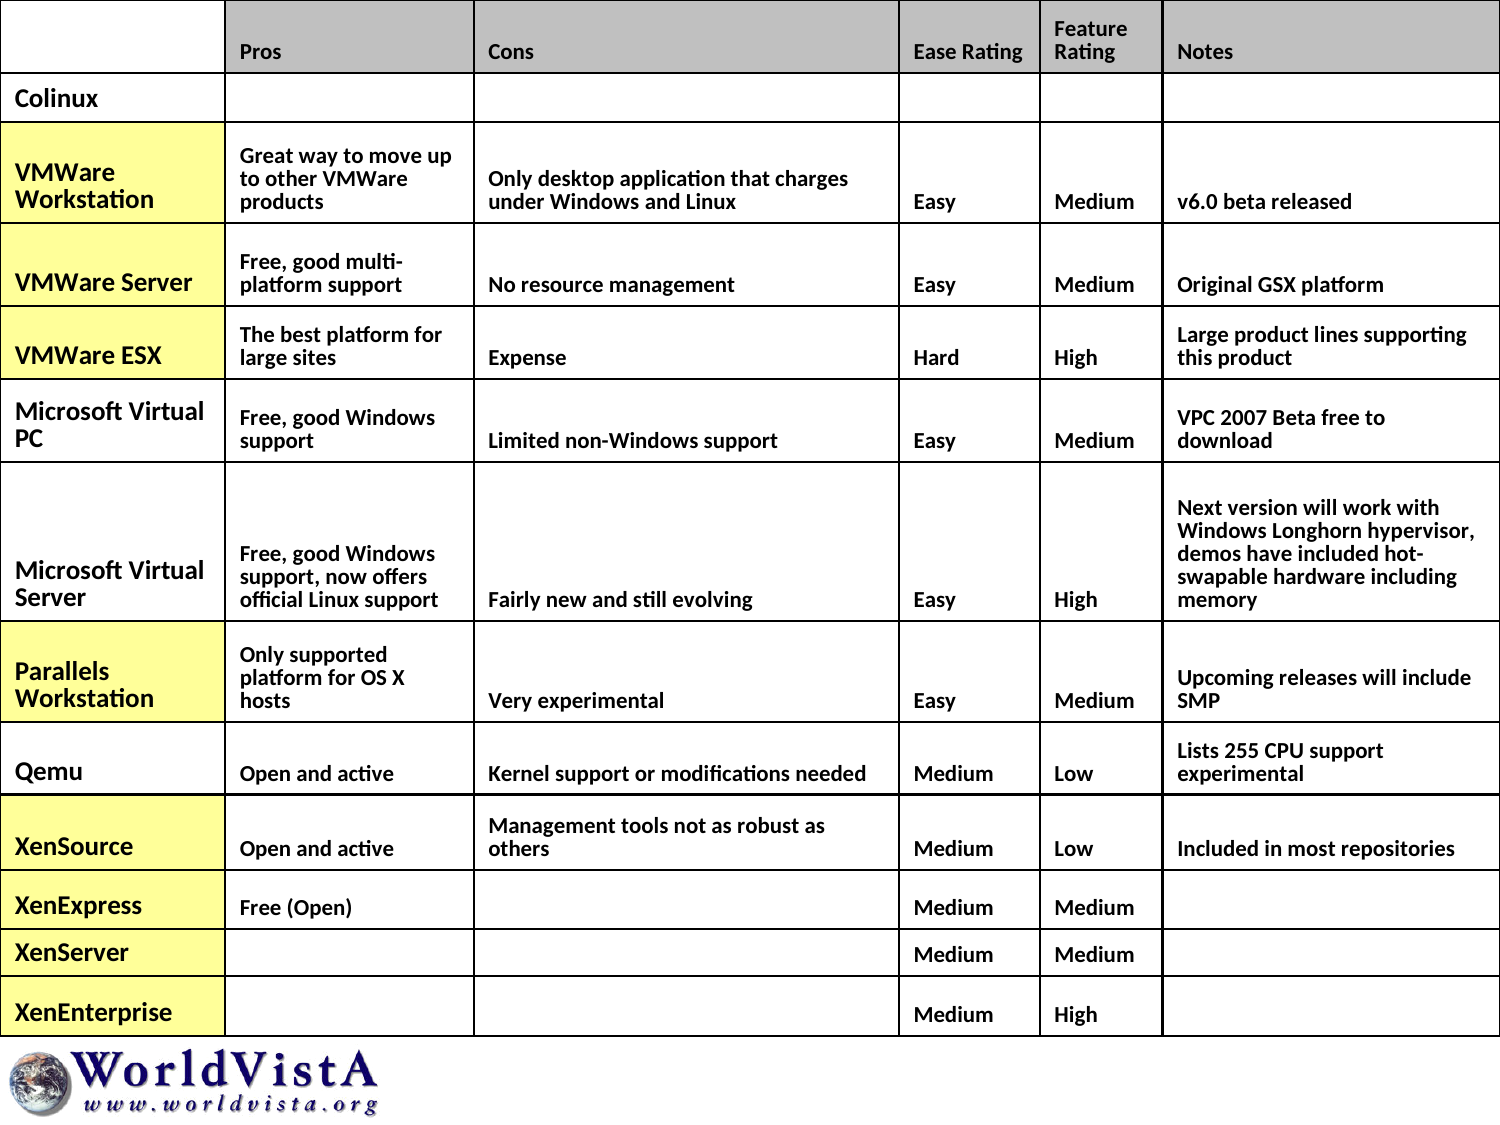

Pros
Cons
Ease Rating
Feature Rating
Notes
Colinux
VMWare Workstation
Great way to move up to other VMWare products
Only desktop application that charges under Windows and Linux
Easy
Medium
v6.0 beta released
VMWare Server
Free, good multi-platform support
No resource management
Easy
Medium
Original GSX platform
VMWare ESX
The best platform for large sites
Expense
Hard
High
Large product lines supporting this product
Microsoft Virtual PC
Free, good Windows support
Limited non-Windows support
Easy
Medium
VPC 2007 Beta free to download
Microsoft Virtual Server
Free, good Windows support, now offers official Linux support
Fairly new and still evolving
Easy
High
Next version will work with Windows Longhorn hypervisor, demos have included hot-swapable hardware including memory
Parallels Workstation
Only supported platform for OS X hosts
Very experimental
Easy
Medium
Upcoming releases will include SMP
Qemu
Open and active
Kernel support or modifications needed
Medium
Low
Lists 255 CPU support experimental
XenSource
Open and active
Management tools not as robust as others
Medium
Low
Included in most repositories
XenExpress
Free (Open)
Medium
Medium
XenServer
Medium
Medium
XenEnterprise
Medium
High